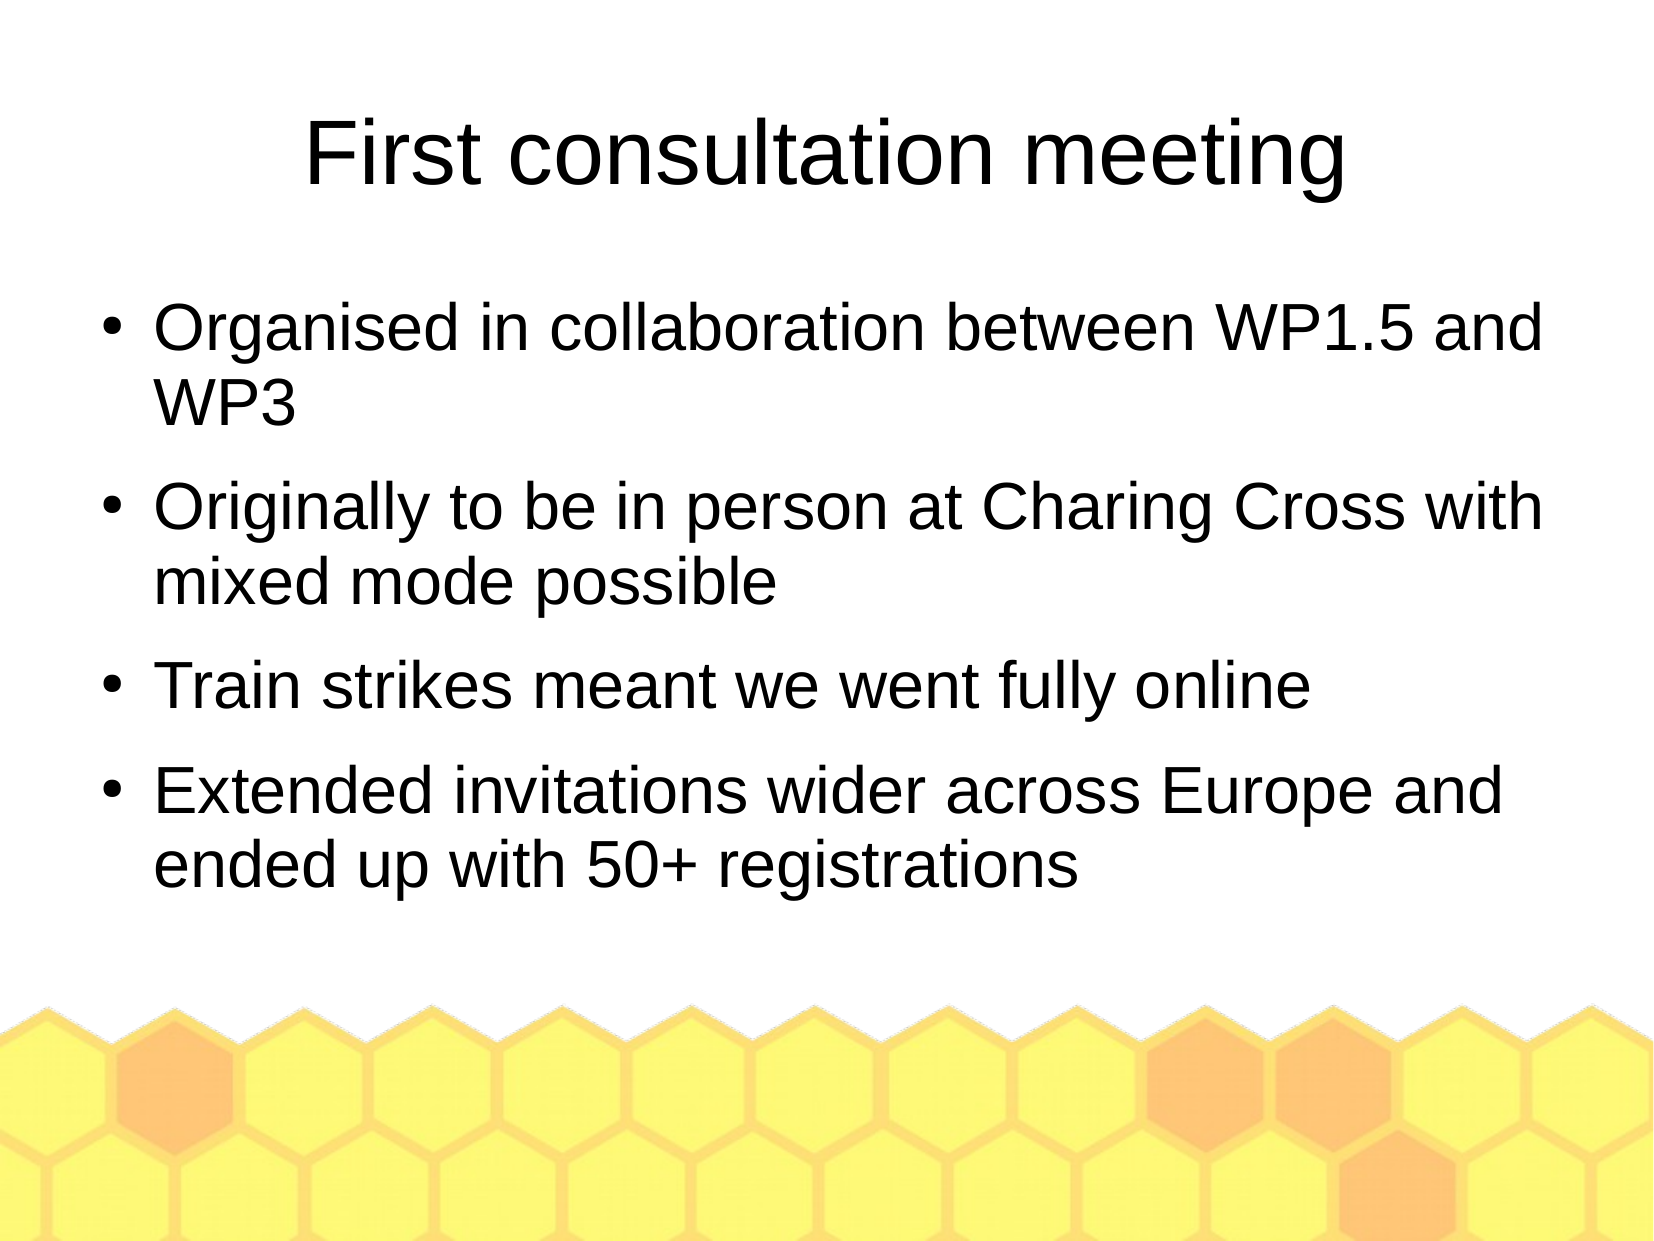

# First consultation meeting
Organised in collaboration between WP1.5 and WP3
Originally to be in person at Charing Cross with mixed mode possible
Train strikes meant we went fully online
Extended invitations wider across Europe and ended up with 50+ registrations